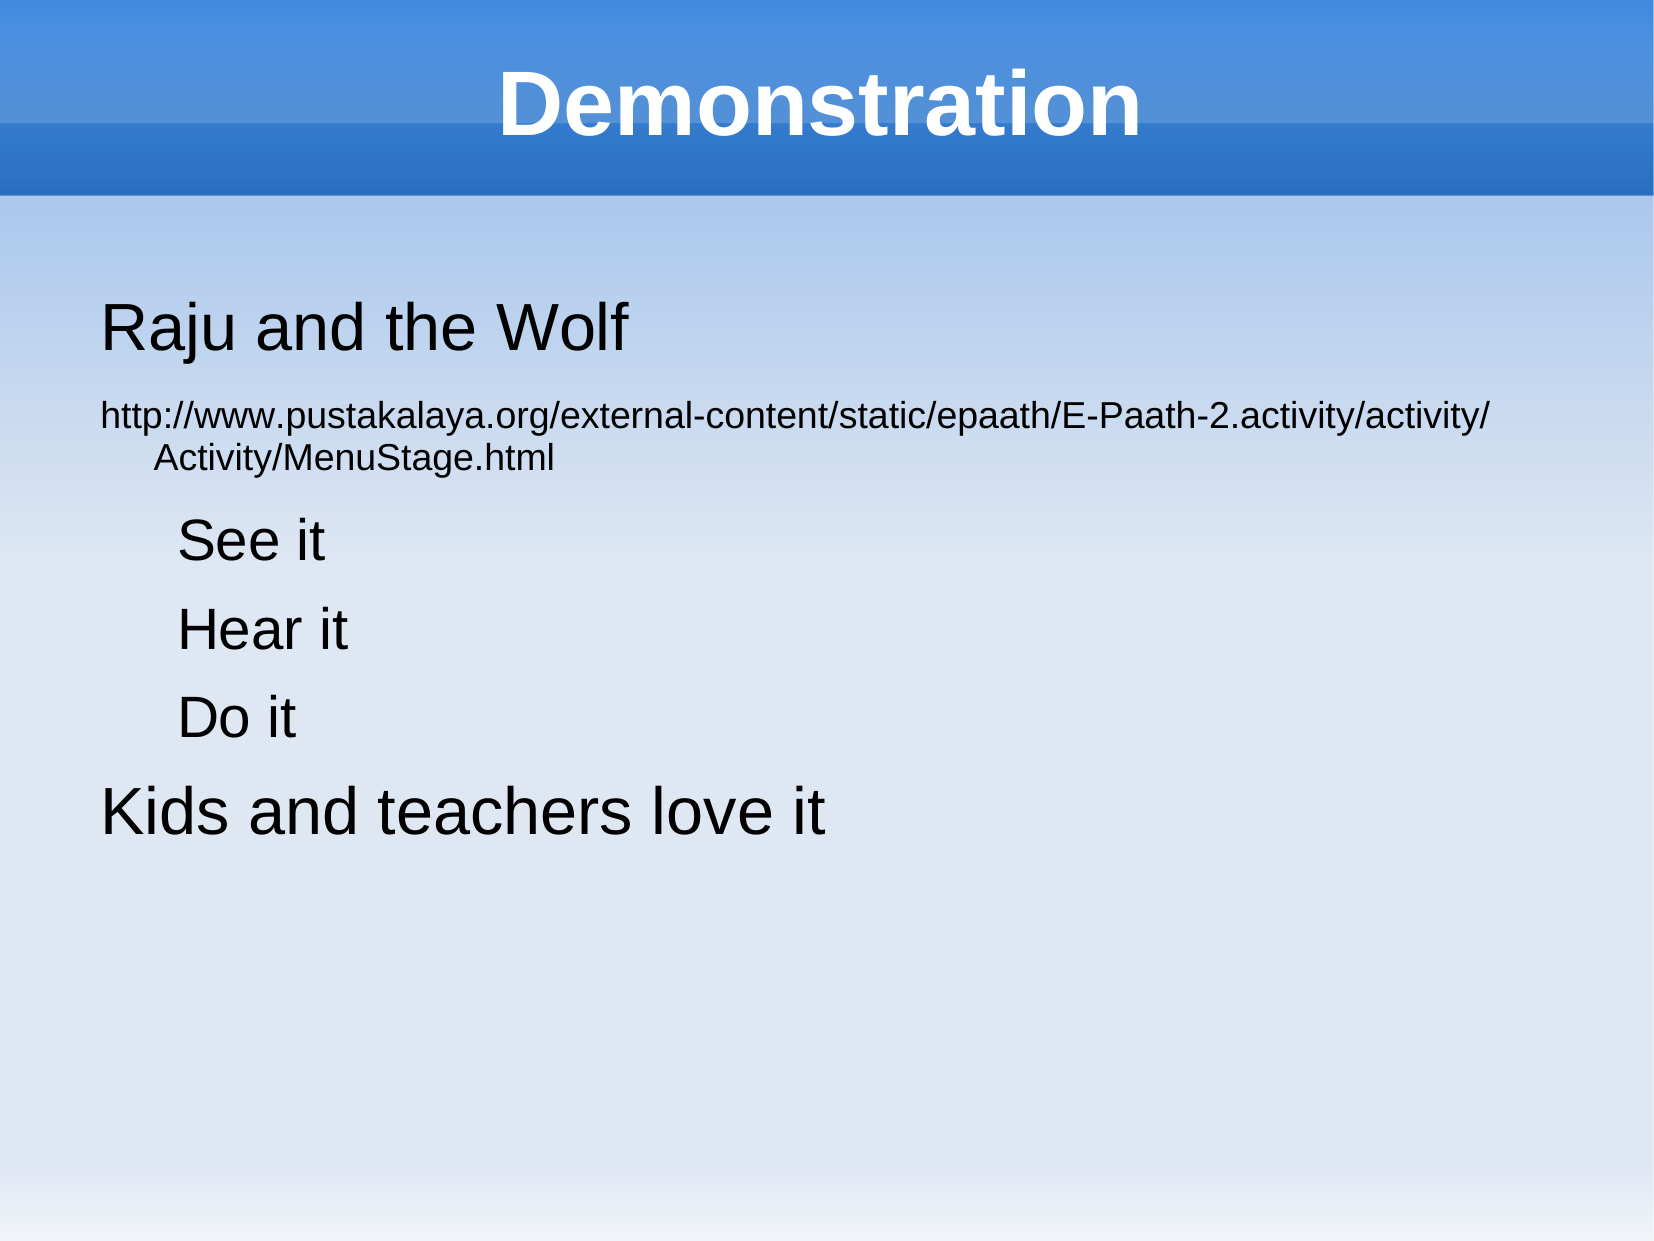

# Demonstration
Raju and the Wolf
http://www.pustakalaya.org/external-content/static/epaath/E-Paath-2.activity/activity/Activity/MenuStage.html
See it
Hear it
Do it
Kids and teachers love it